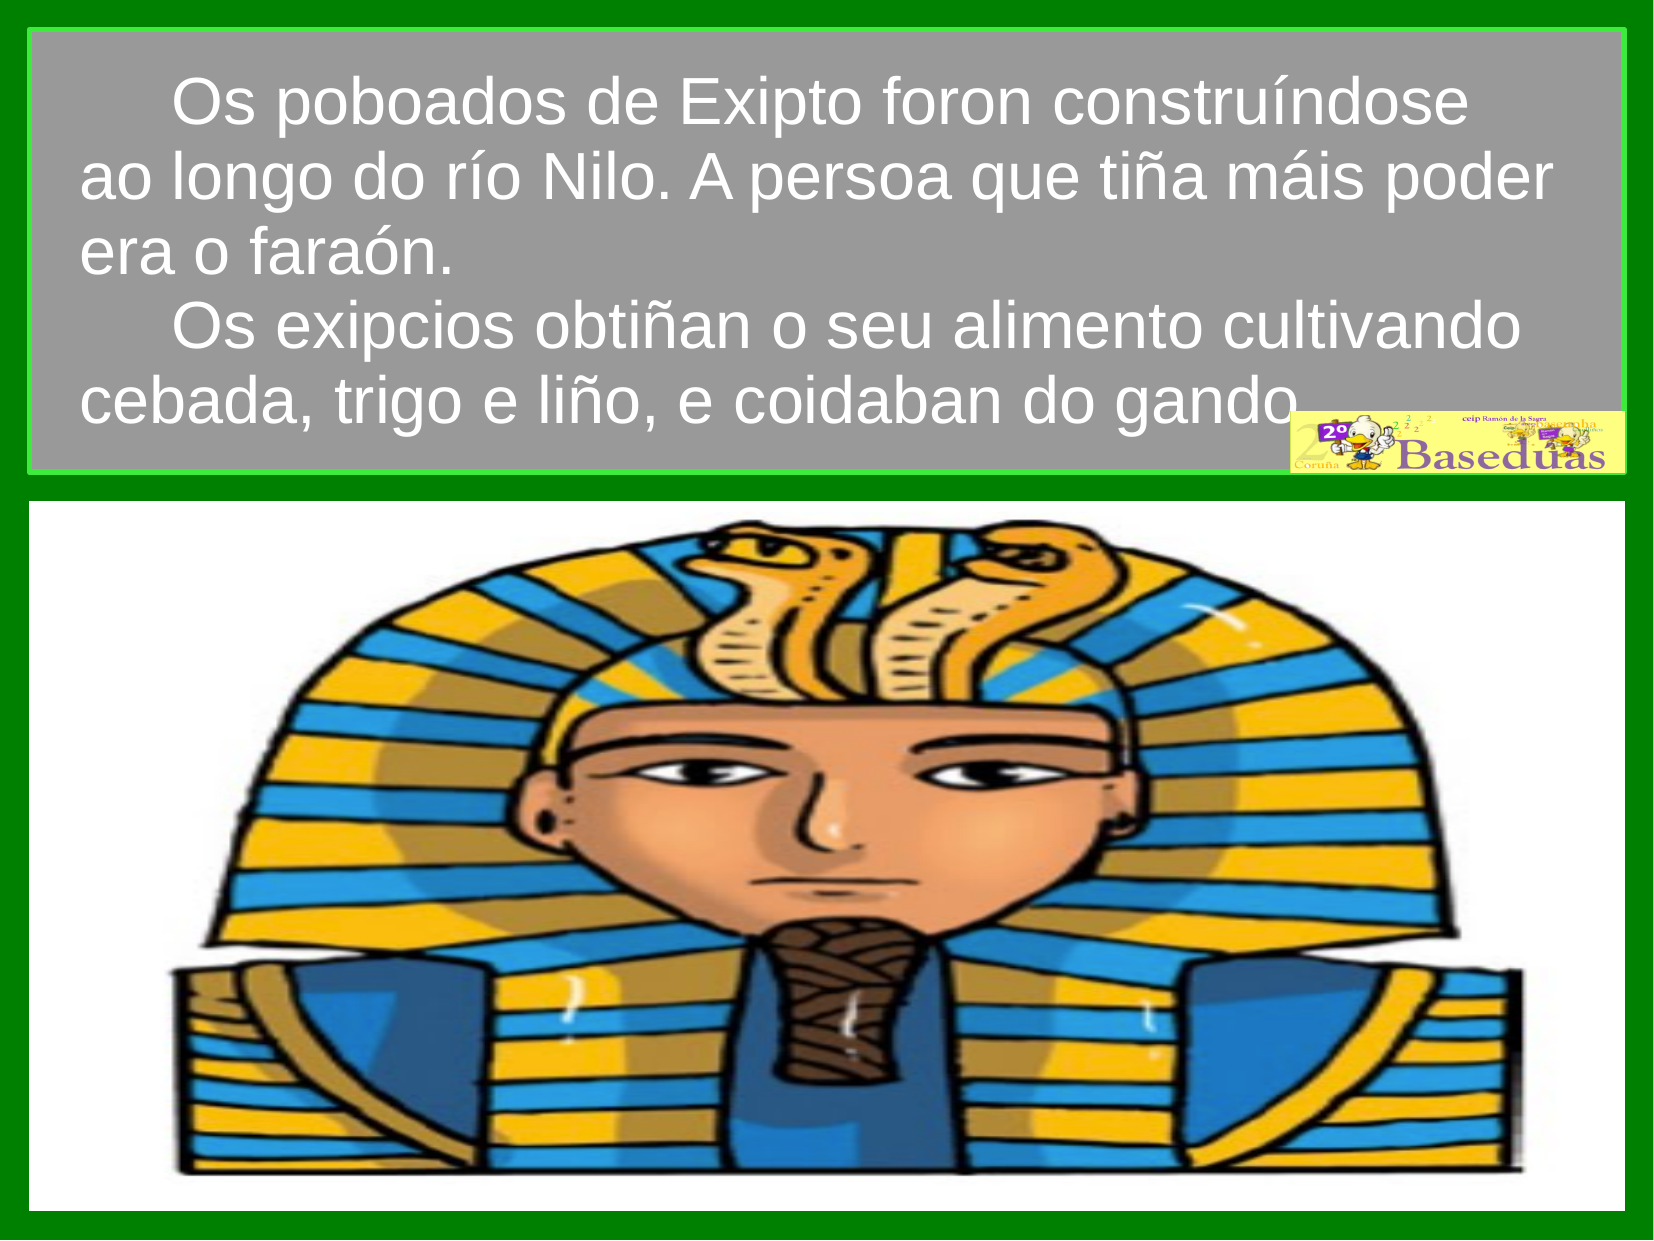

Os poboados de Exipto foron construíndose
ao longo do río Nilo. A persoa que tiña máis poder
era o faraón.
 Os exipcios obtiñan o seu alimento cultivando
cebada, trigo e liño, e coidaban do gando.